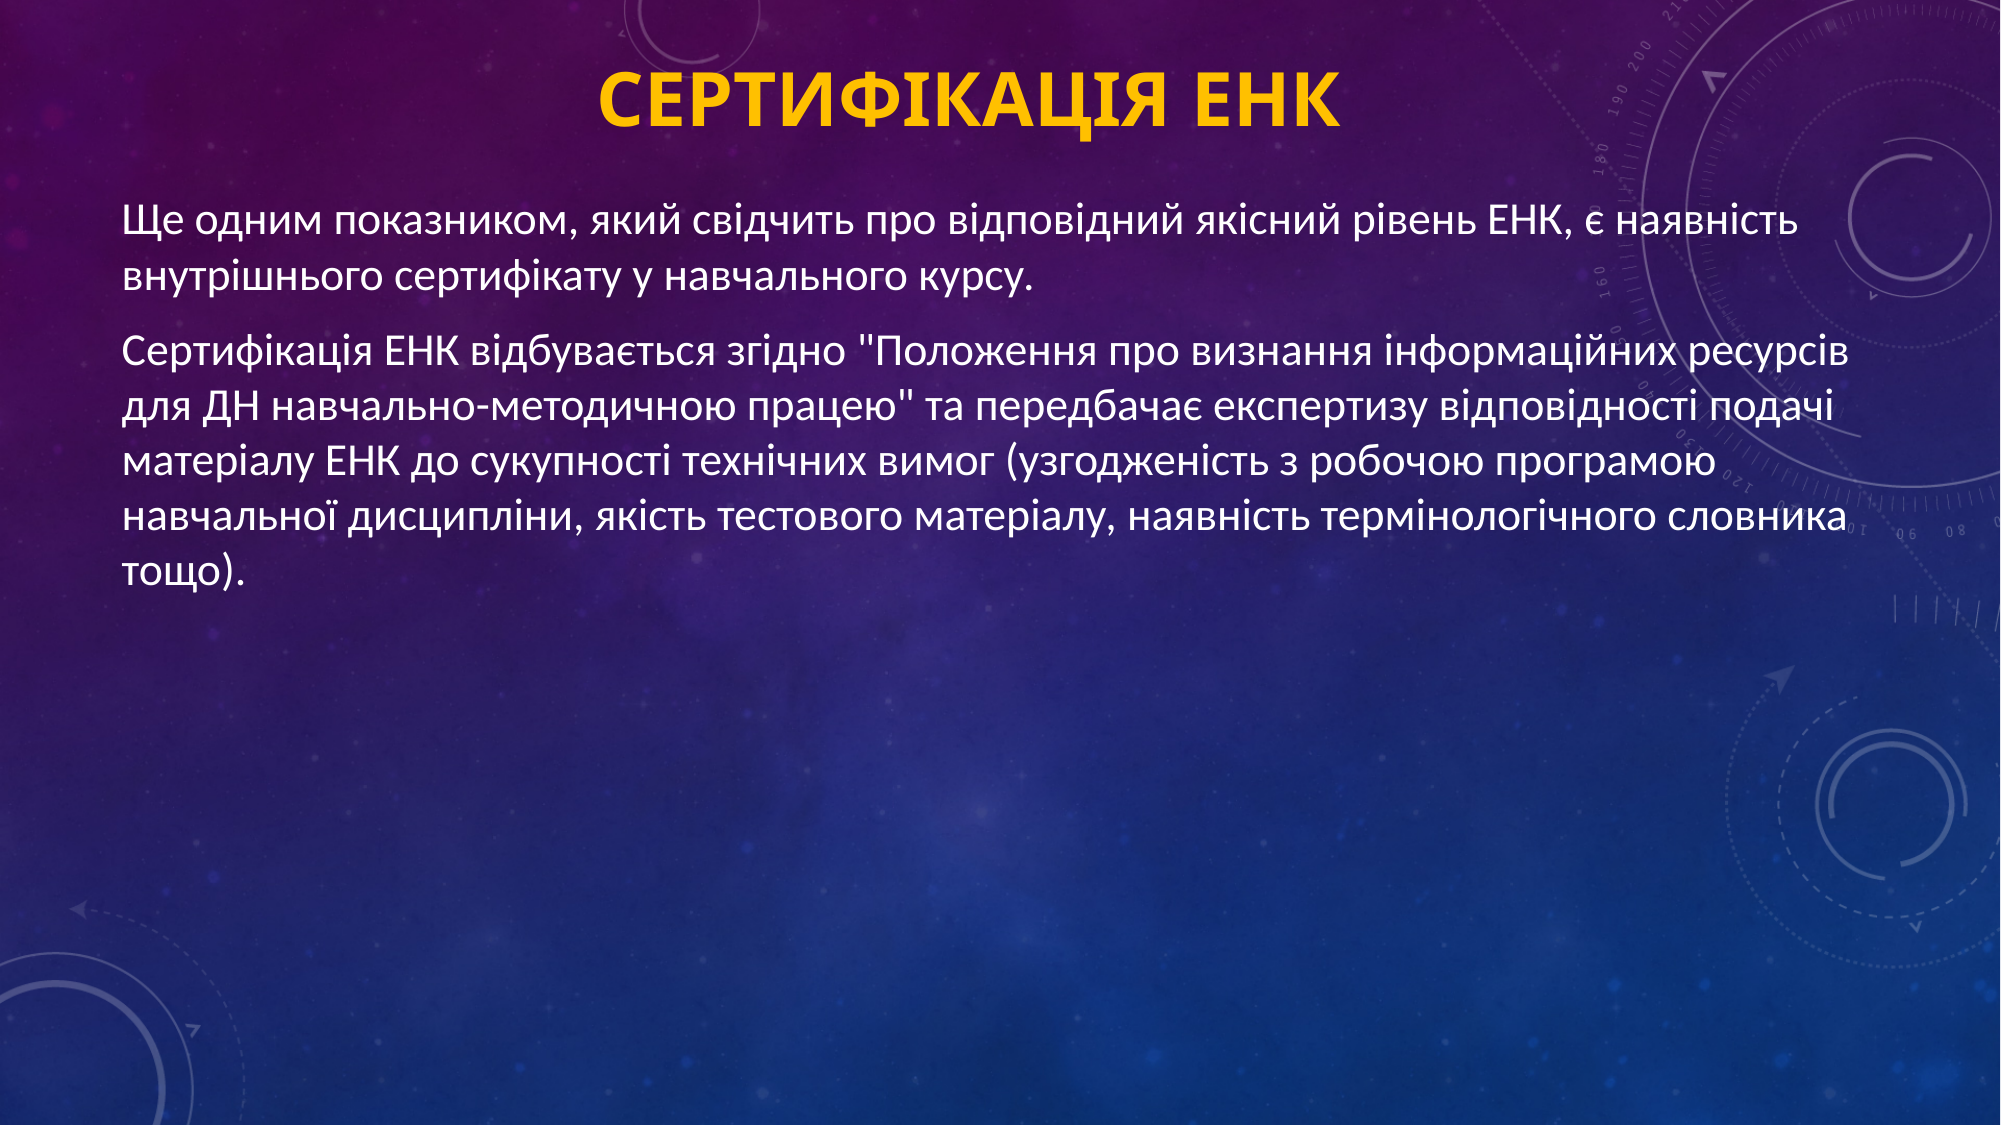

# СЕРТИФІКАЦІЯ ЕНК
Ще одним показником, який свідчить про відповідний якісний рівень ЕНК, є наявність внутрішнього сертифікату у навчального курсу.
Сертифікація ЕНК відбувається згідно "Положення про визнання інформаційних ресурсів для ДН навчально-методичною працею" та передбачає експертизу відповідності подачі матеріалу ЕНК до сукупності технічних вимог (узгодженість з робочою програмою навчальної дисципліни, якість тестового матеріалу, наявність термінологічного словника тощо).